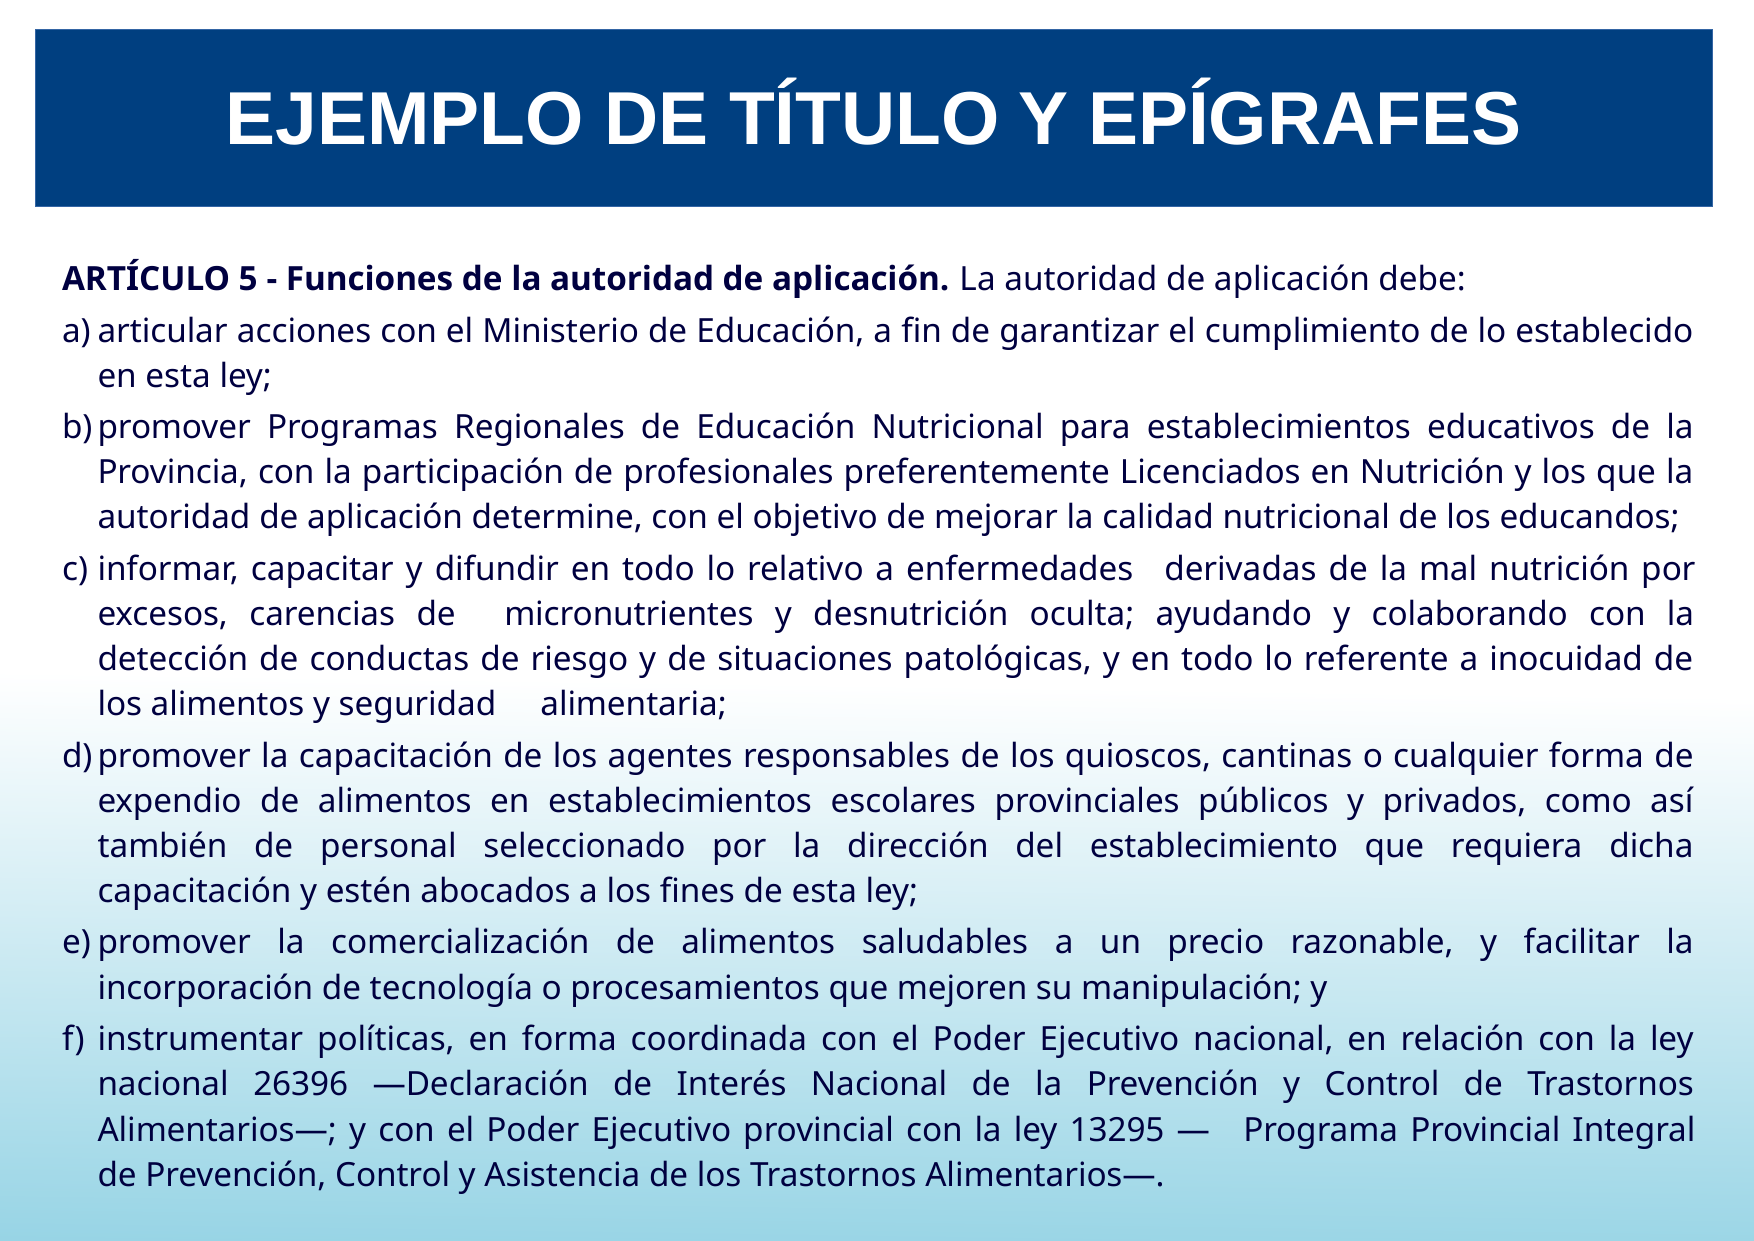

EJEMPLO DE TÍTULO Y EPÍGRAFES
ARTÍCULO 5 - Funciones de la autoridad de aplicación. La autoridad de aplicación debe:
articular acciones con el Ministerio de Educación, a fin de garantizar el cumplimiento de lo establecido en esta ley;
promover Programas Regionales de Educación Nutricional para establecimientos educativos de la Provincia, con la participación de profesionales preferentemente Licenciados en Nutrición y los que la autoridad de aplicación determine, con el objetivo de mejorar la calidad nutricional de los educandos;
informar, capacitar y difundir en todo lo relativo a enfermedades 	derivadas de la mal nutrición por excesos, carencias de 	micronutrientes y desnutrición oculta; ayudando y colaborando con la detección de conductas de riesgo y de situaciones patológicas, y en todo lo referente a inocuidad de los alimentos y seguridad 	alimentaria;
promover la capacitación de los agentes responsables de los quioscos, cantinas o cualquier forma de expendio de alimentos en establecimientos escolares provinciales públicos y privados, como así también de personal seleccionado por la dirección del establecimiento que requiera dicha capacitación y estén abocados a los fines de esta ley;
promover la comercialización de alimentos saludables a un precio razonable, y facilitar la incorporación de tecnología o procesamientos que mejoren su manipulación; y
instrumentar políticas, en forma coordinada con el Poder Ejecutivo nacional, en relación con la ley nacional 26396 —Declaración de Interés Nacional de la Prevención y Control de Trastornos Alimentarios—; y con el Poder Ejecutivo provincial con la ley 13295 —	Programa Provincial Integral de Prevención, Control y Asistencia de los Trastornos Alimentarios—.